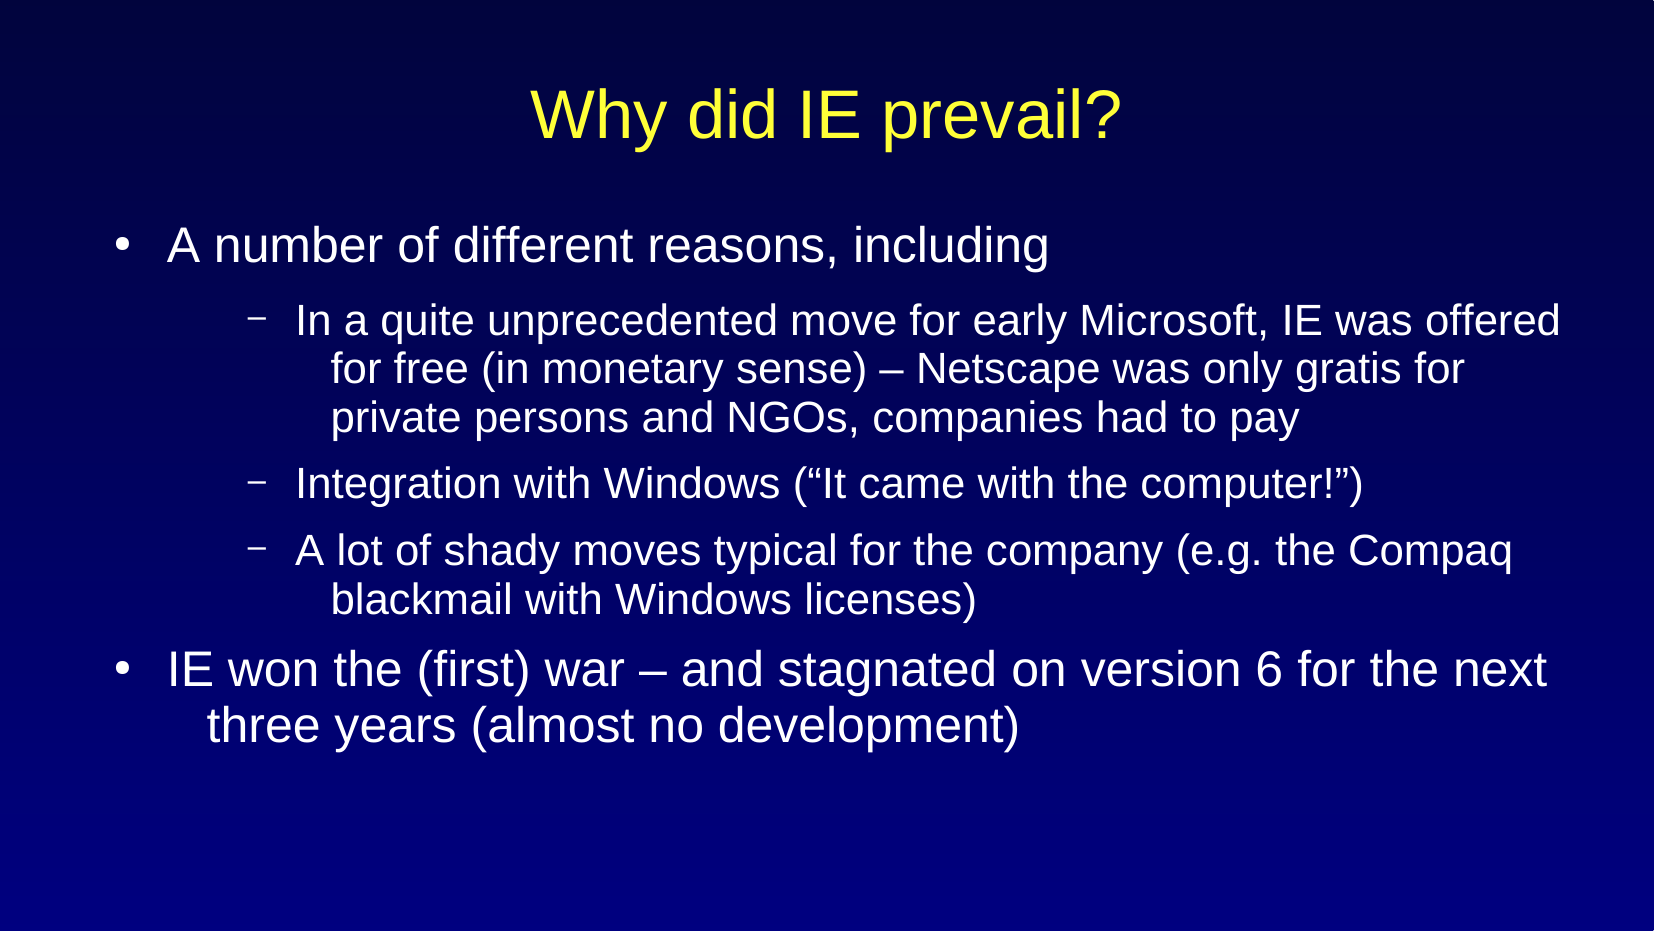

# Why did IE prevail?
A number of different reasons, including
In a quite unprecedented move for early Microsoft, IE was offered for free (in monetary sense) – Netscape was only gratis for private persons and NGOs, companies had to pay
Integration with Windows (“It came with the computer!”)
A lot of shady moves typical for the company (e.g. the Compaq blackmail with Windows licenses)
IE won the (first) war – and stagnated on version 6 for the next three years (almost no development)